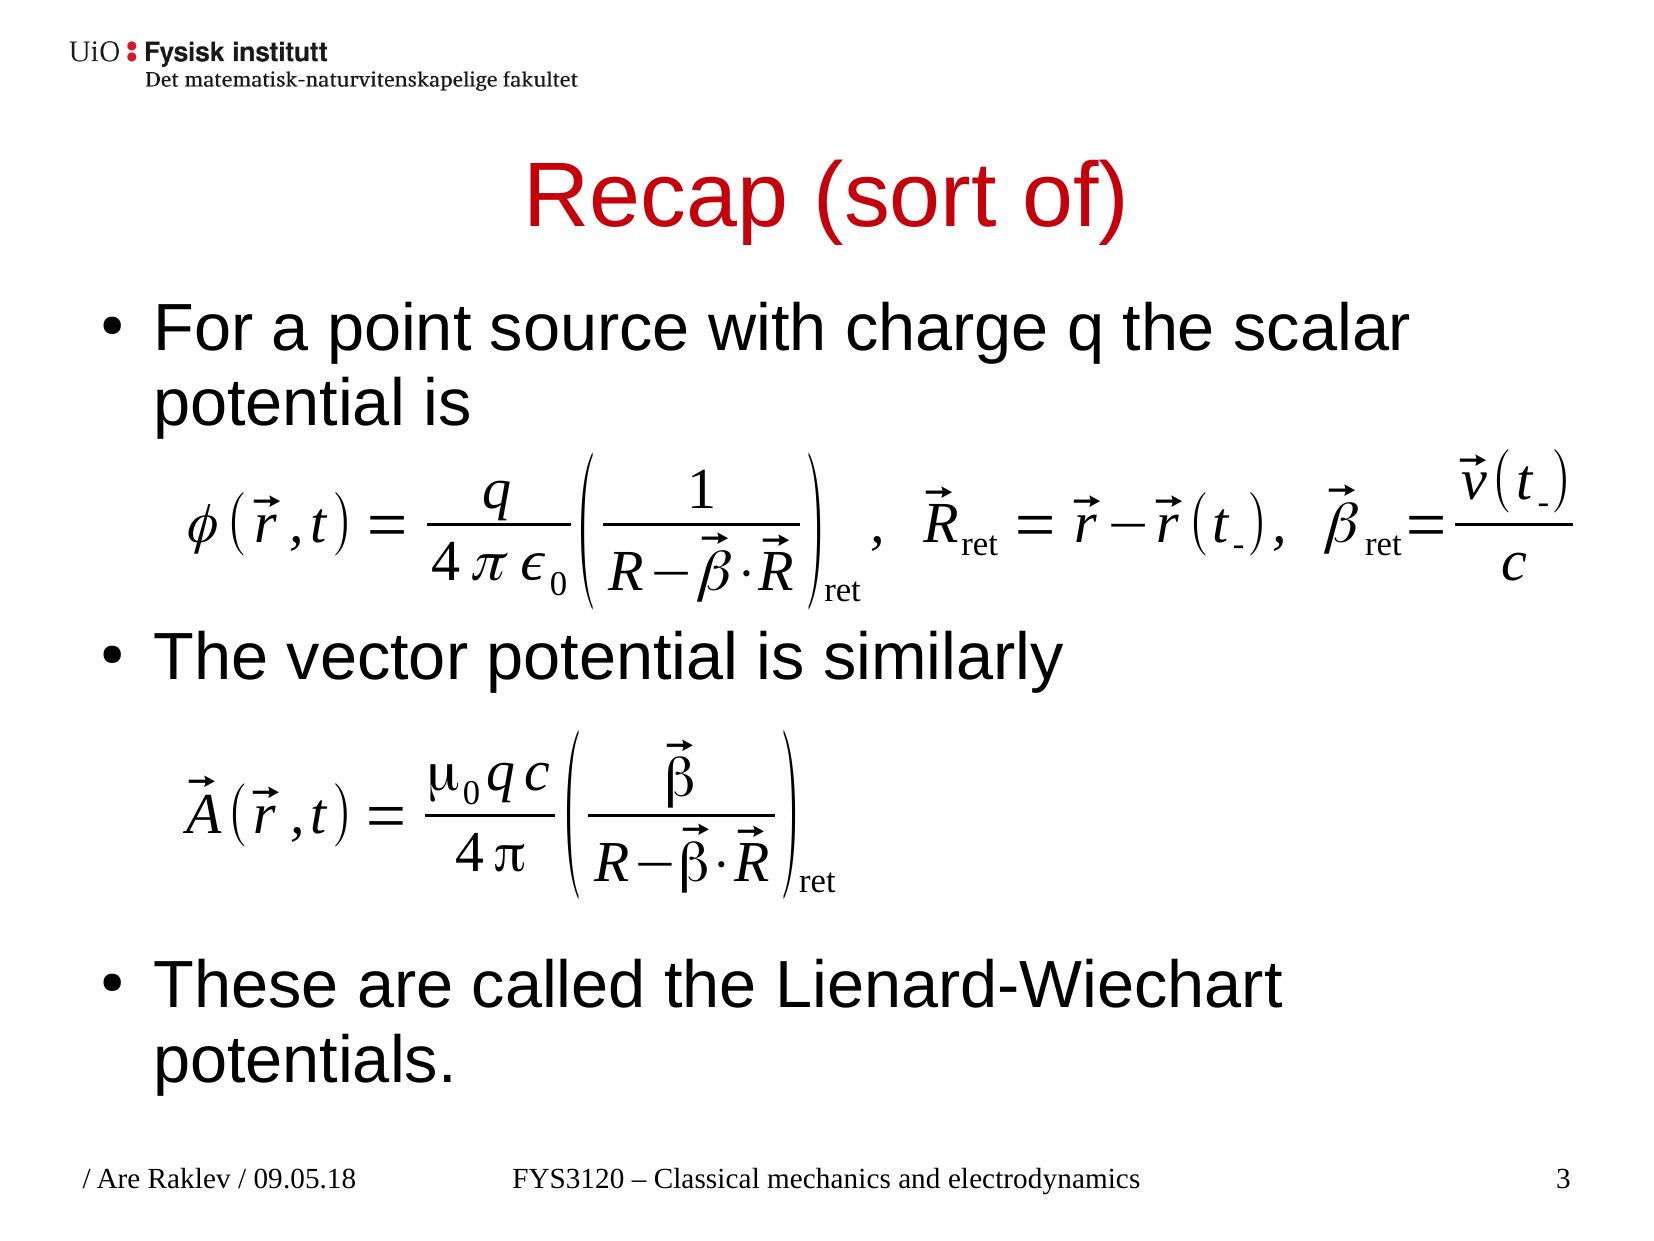

# Recap (sort of)
For a point source with charge q the scalar potential is
The vector potential is similarly
These are called the Lienard-Wiechart potentials.
/ Are Raklev / 09.05.18
FYS3120 – Classical mechanics and electrodynamics
3